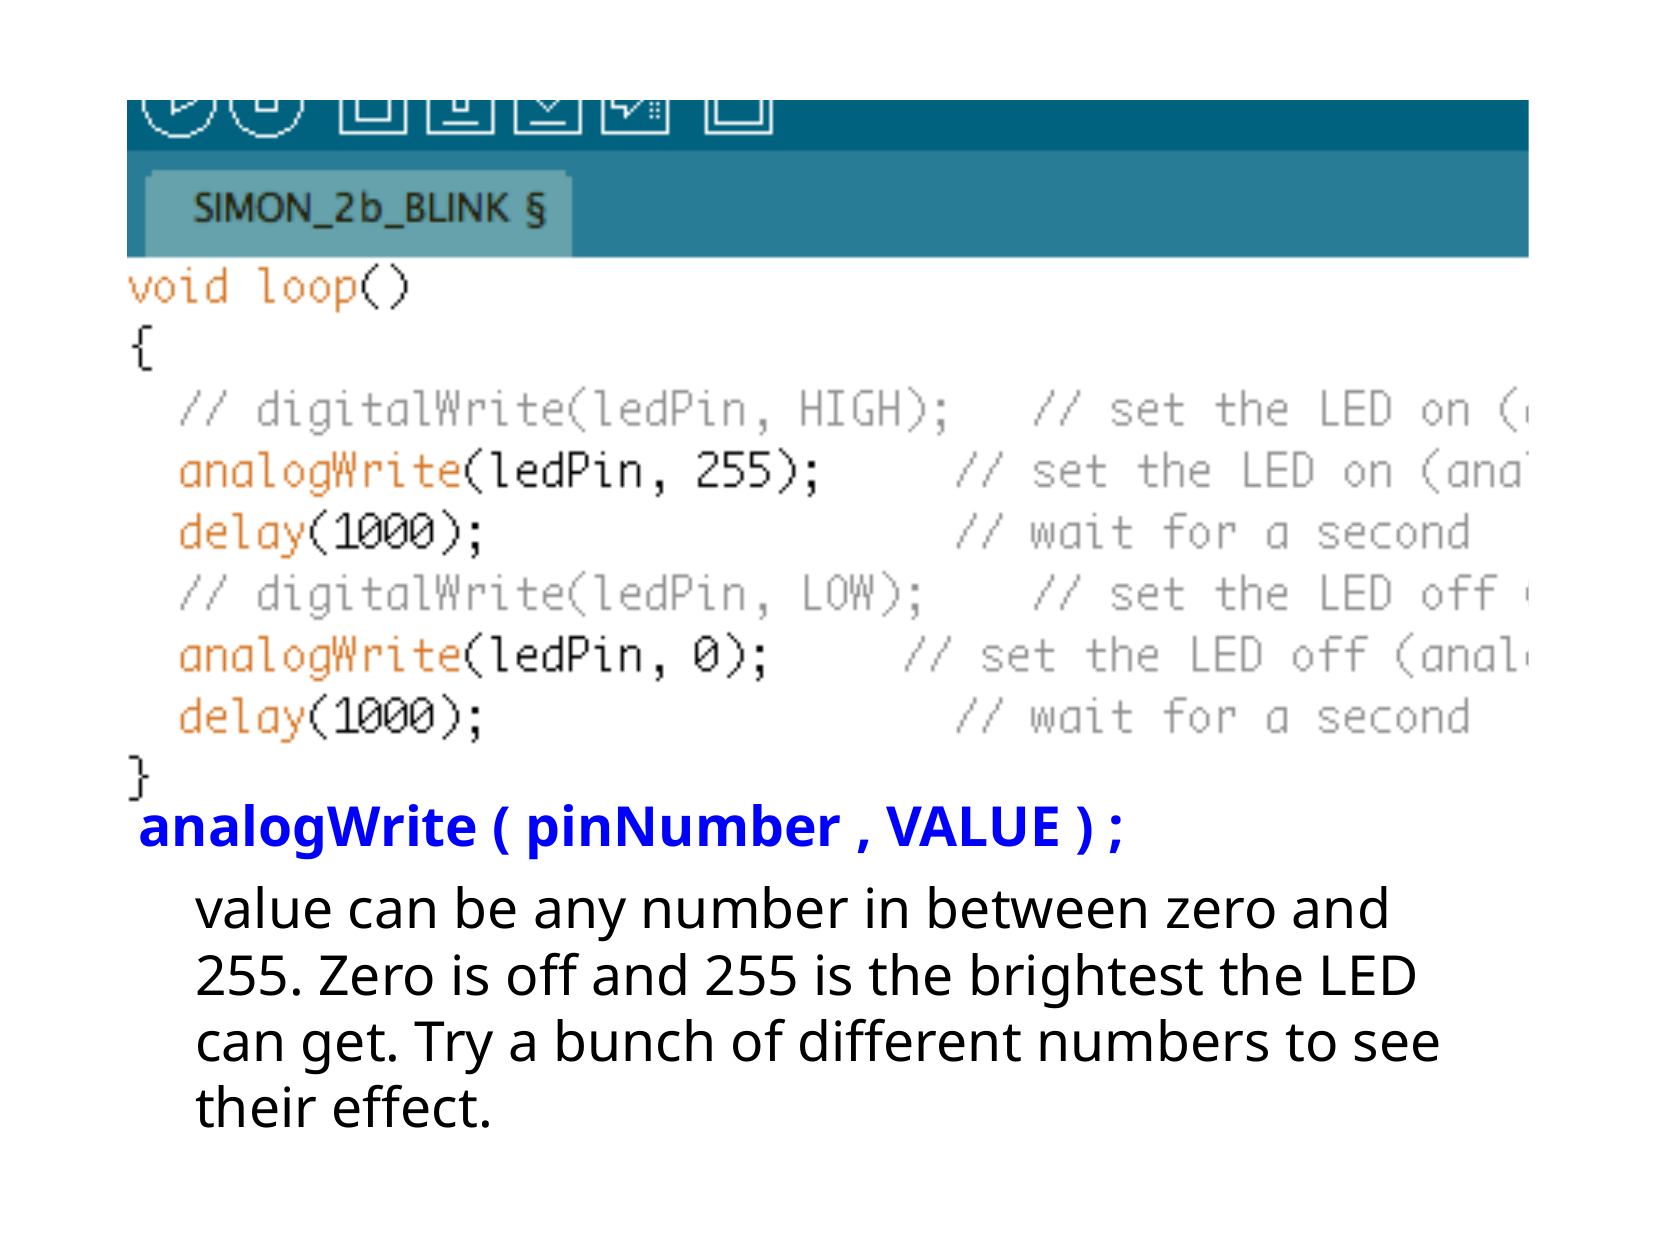

analogWrite ( pinNumber , VALUE ) ;
	value can be any number in between zero and 255. Zero is off and 255 is the brightest the LED can get. Try a bunch of different numbers to see their effect.